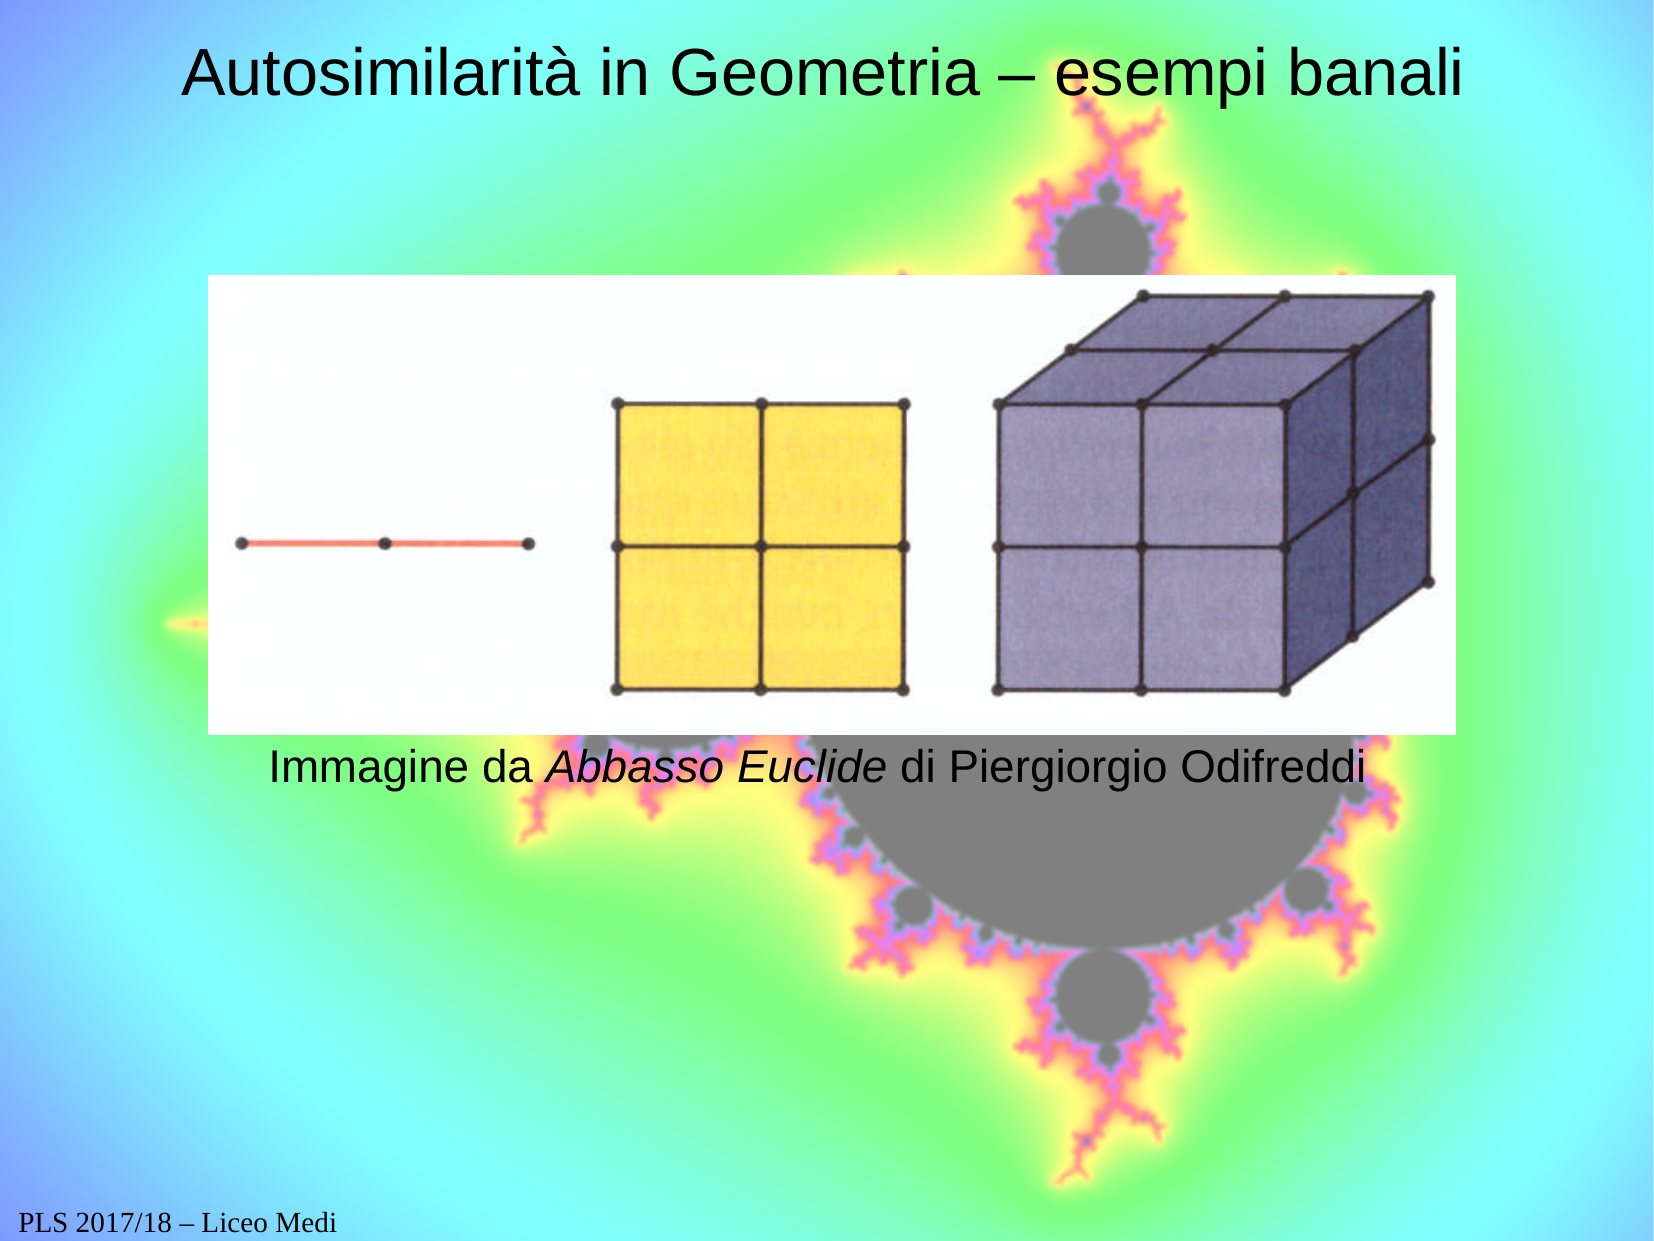

# Autosimilarità in Geometria – esempi banali
Immagine da Abbasso Euclide di Piergiorgio Odifreddi